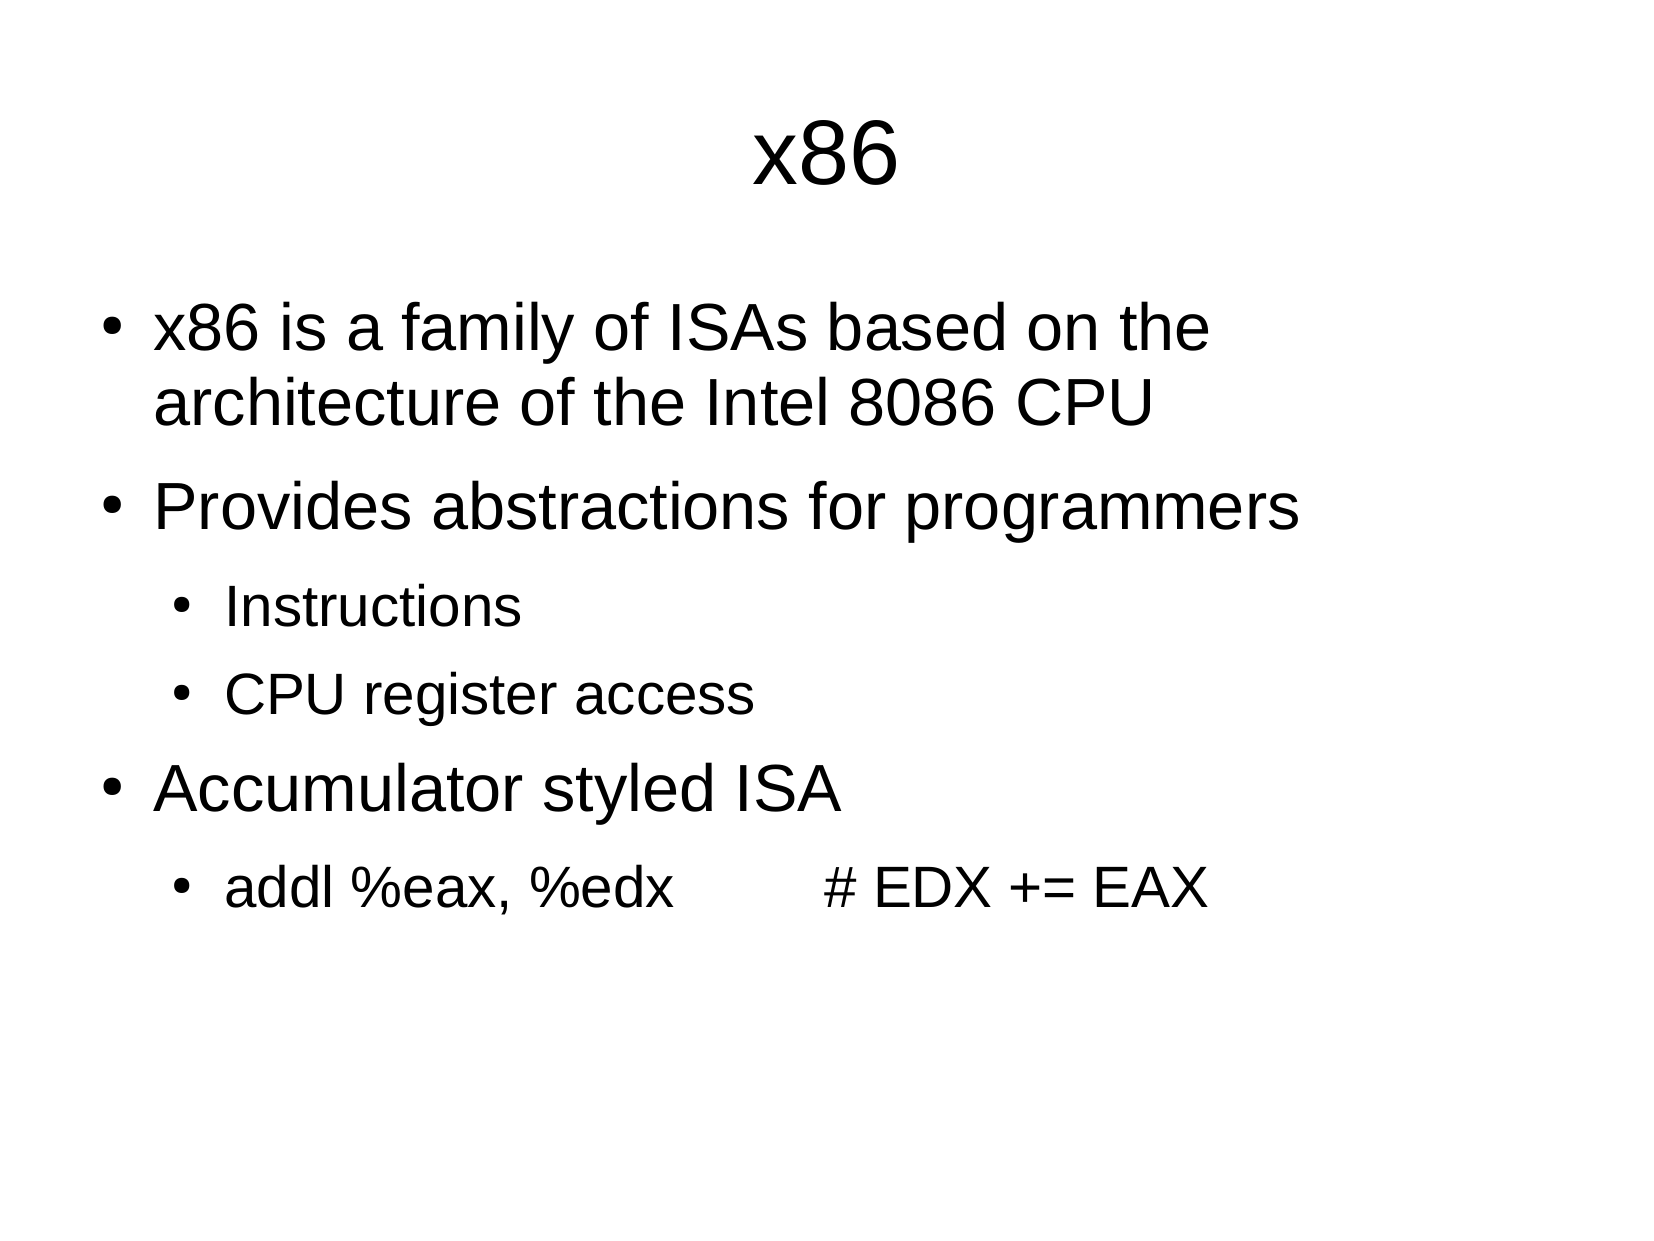

# x86
x86 is a family of ISAs based on the architecture of the Intel 8086 CPU
Provides abstractions for programmers
Instructions
CPU register access
Accumulator styled ISA
addl %eax, %edx		# EDX += EAX